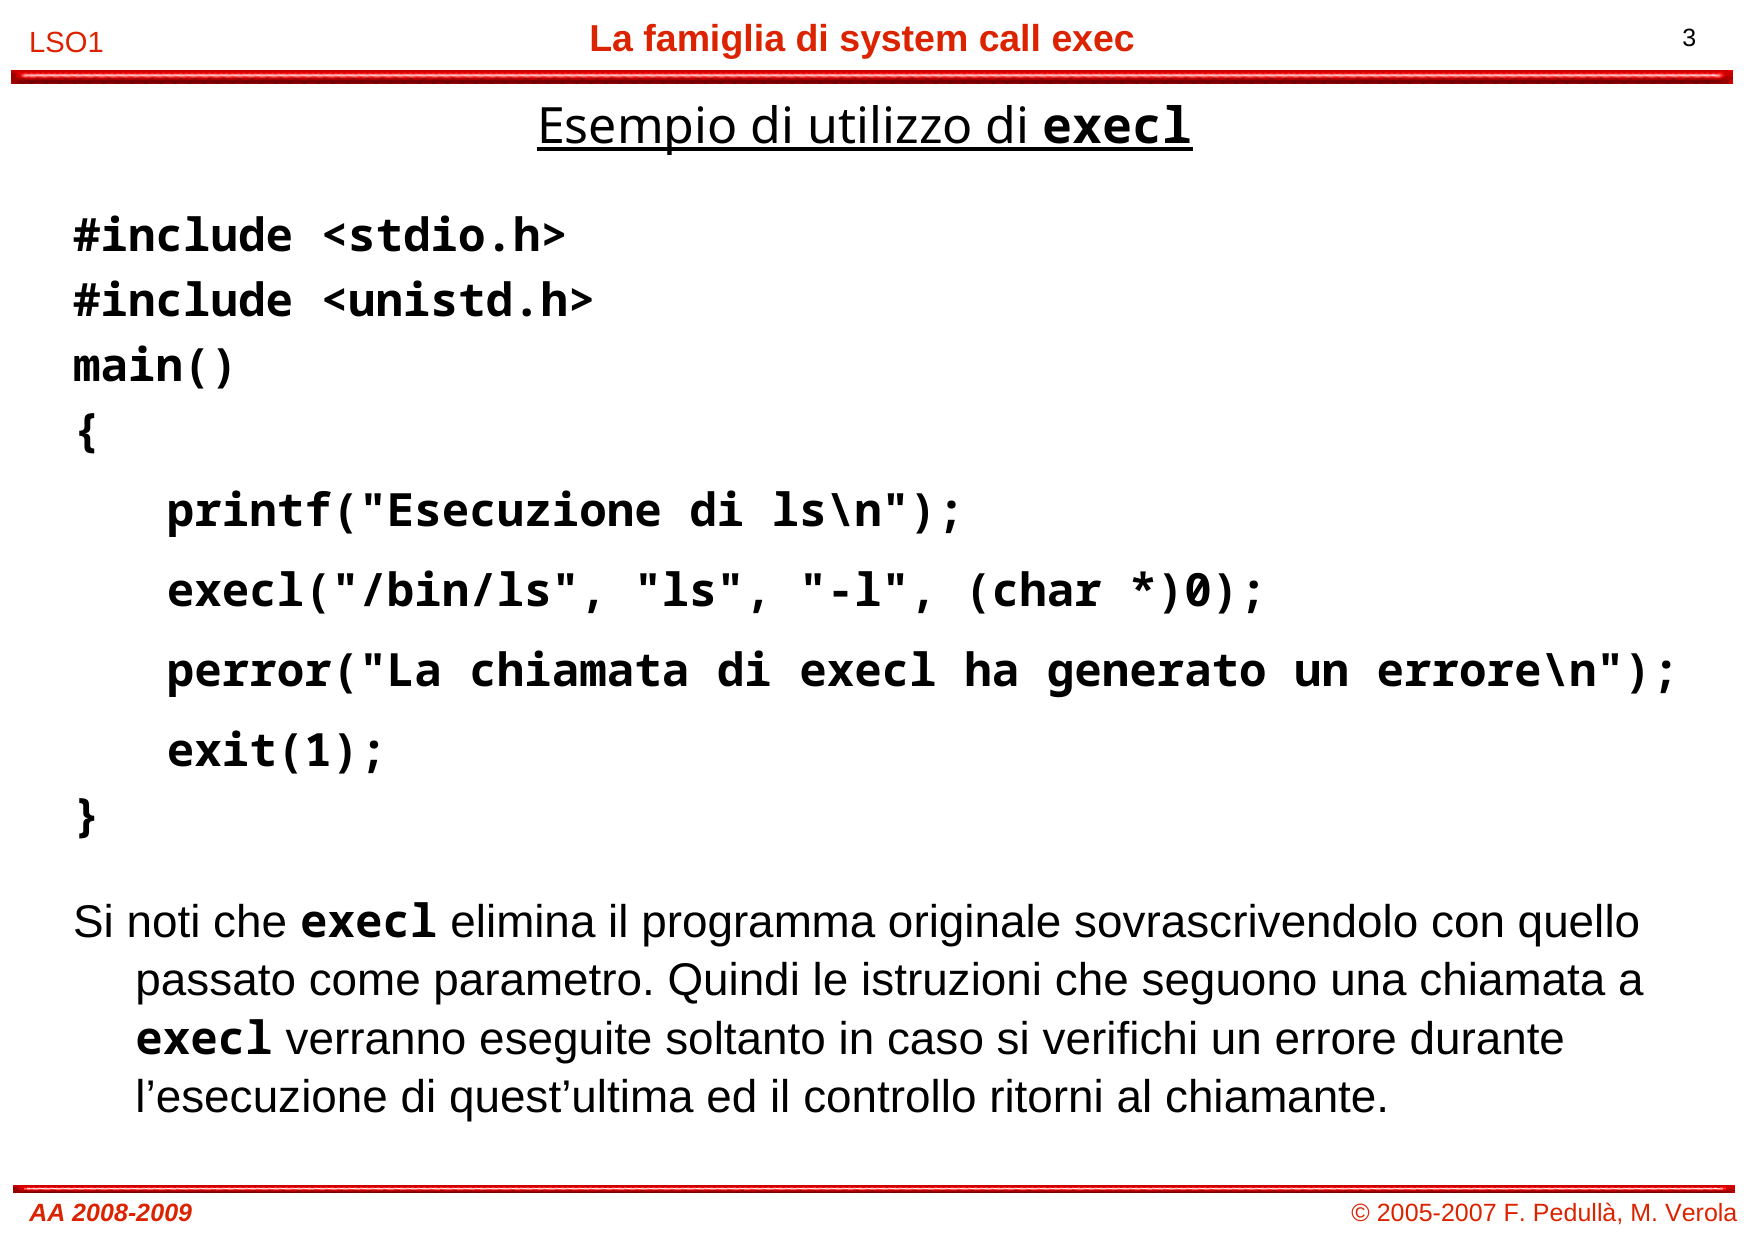

Esempio di utilizzo di execl
# #include <stdio.h>
#include <unistd.h>
main()
{
printf("Esecuzione di ls\n");
execl("/bin/ls", "ls", "-l", (char *)0);
perror("La chiamata di execl ha generato un errore\n");
exit(1);
}
Si noti che execl elimina il programma originale sovrascrivendolo con quello passato come parametro. Quindi le istruzioni che seguono una chiamata a execl verranno eseguite soltanto in caso si verifichi un errore durante l’esecuzione di quest’ultima ed il controllo ritorni al chiamante.